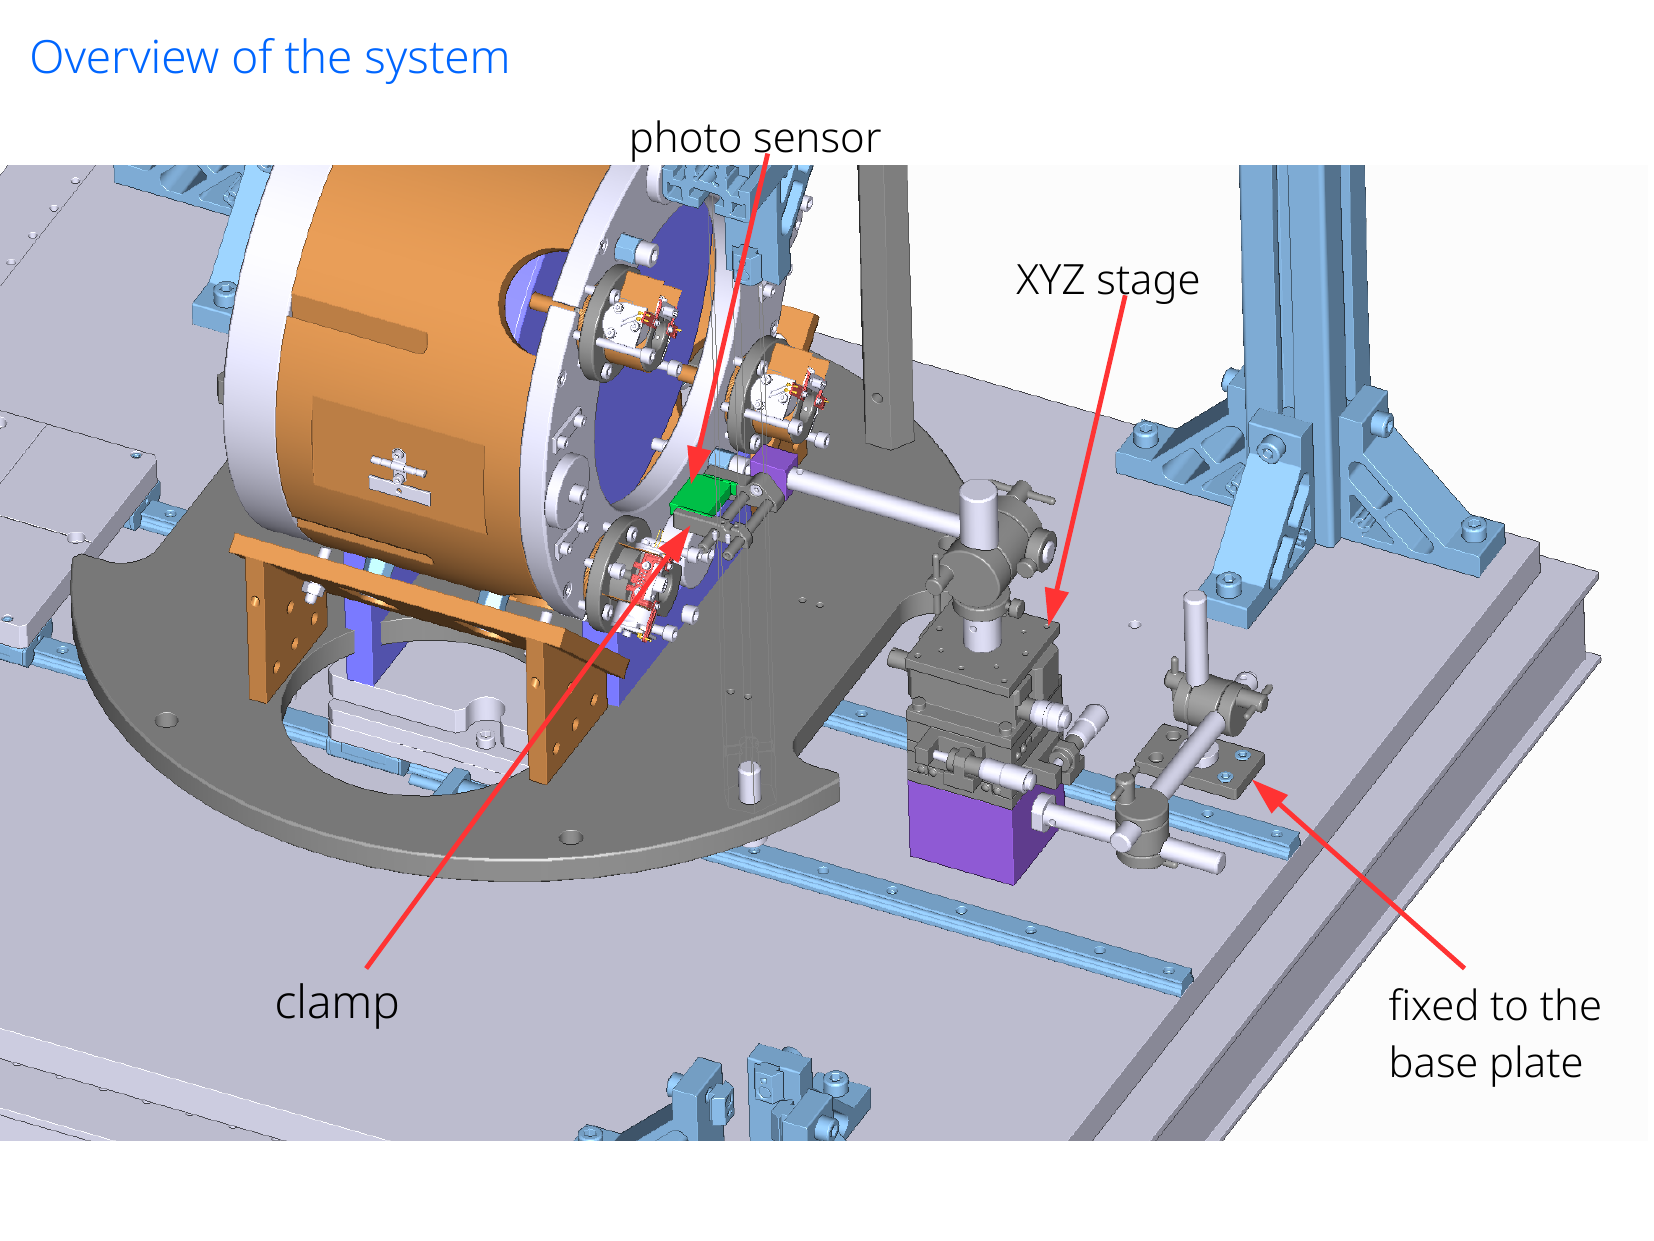

Overview of the system
photo sensor
XYZ stage
clamp
fixed to the
base plate